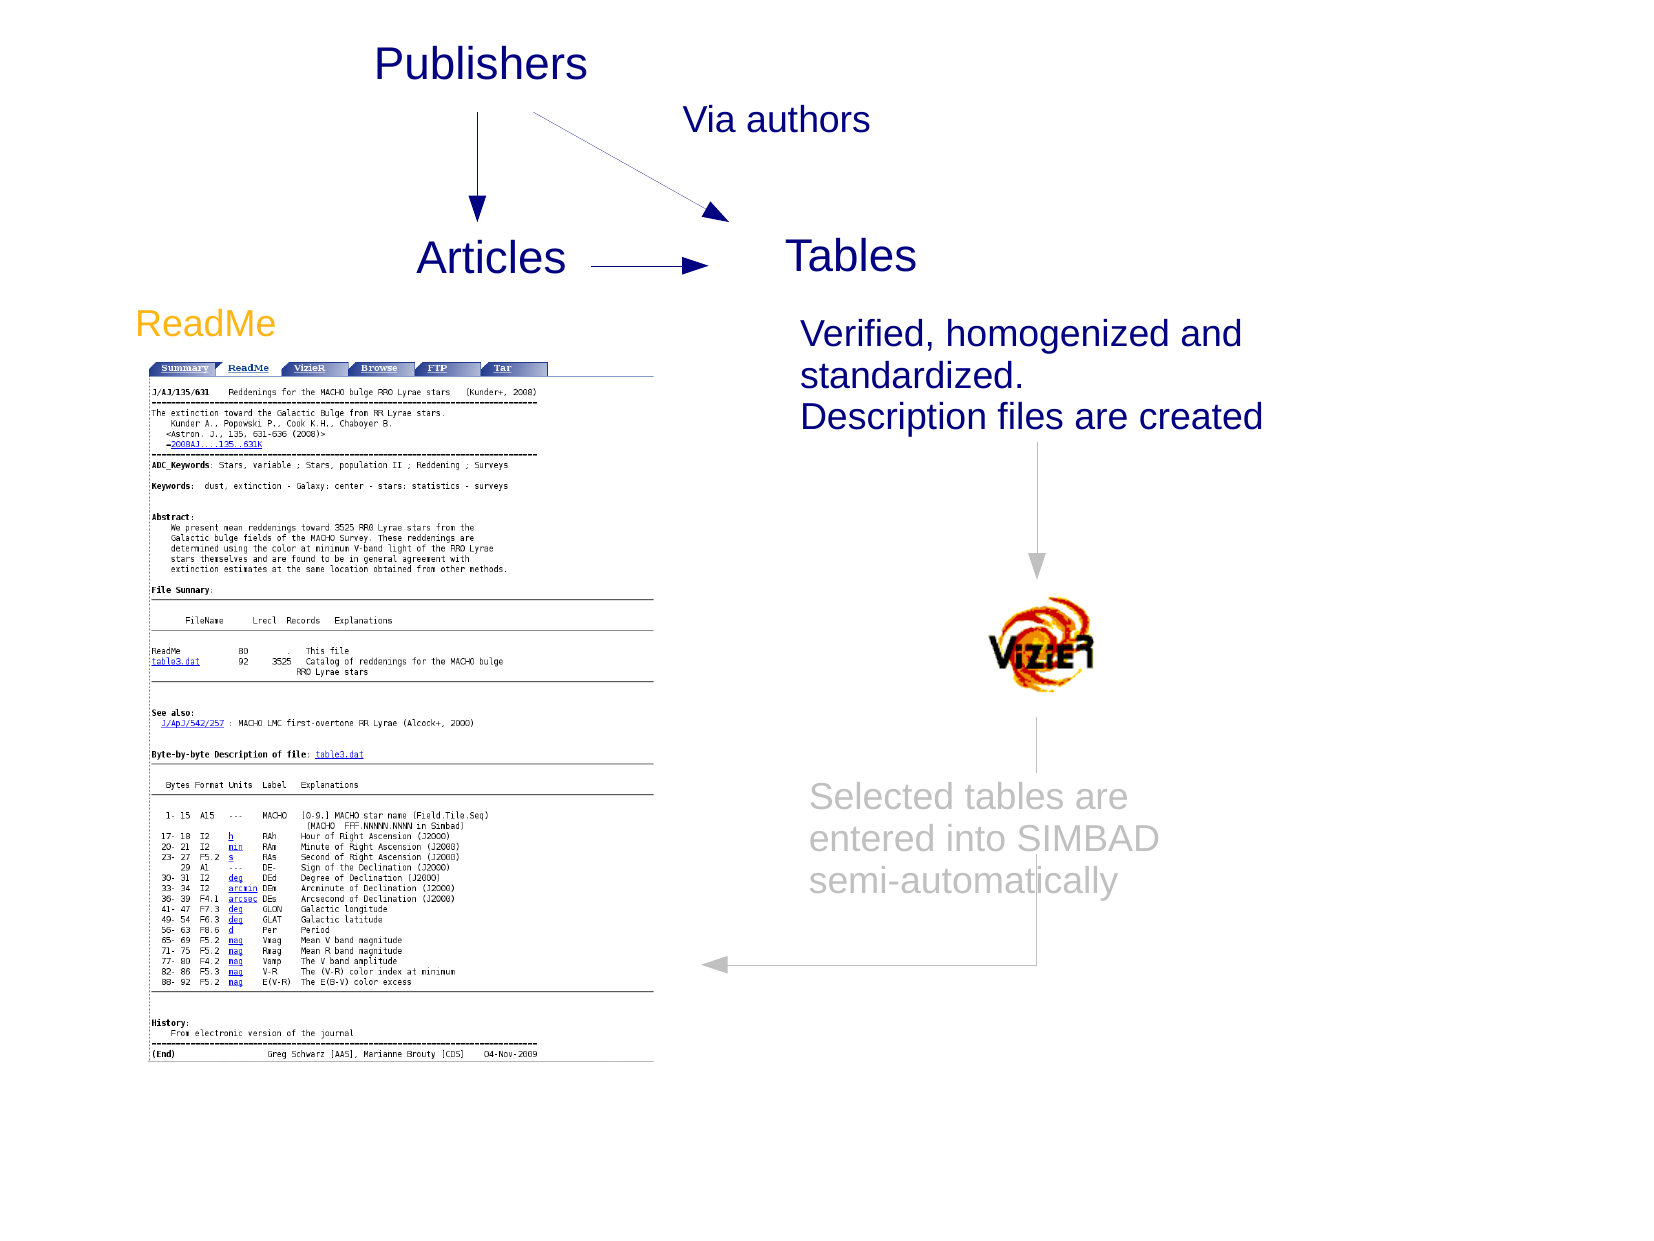

Publishers
Via authors
Tables
Articles
ReadMe
Verified, homogenized and standardized.
Description files are created
Selected tables are entered into SIMBAD semi-automatically